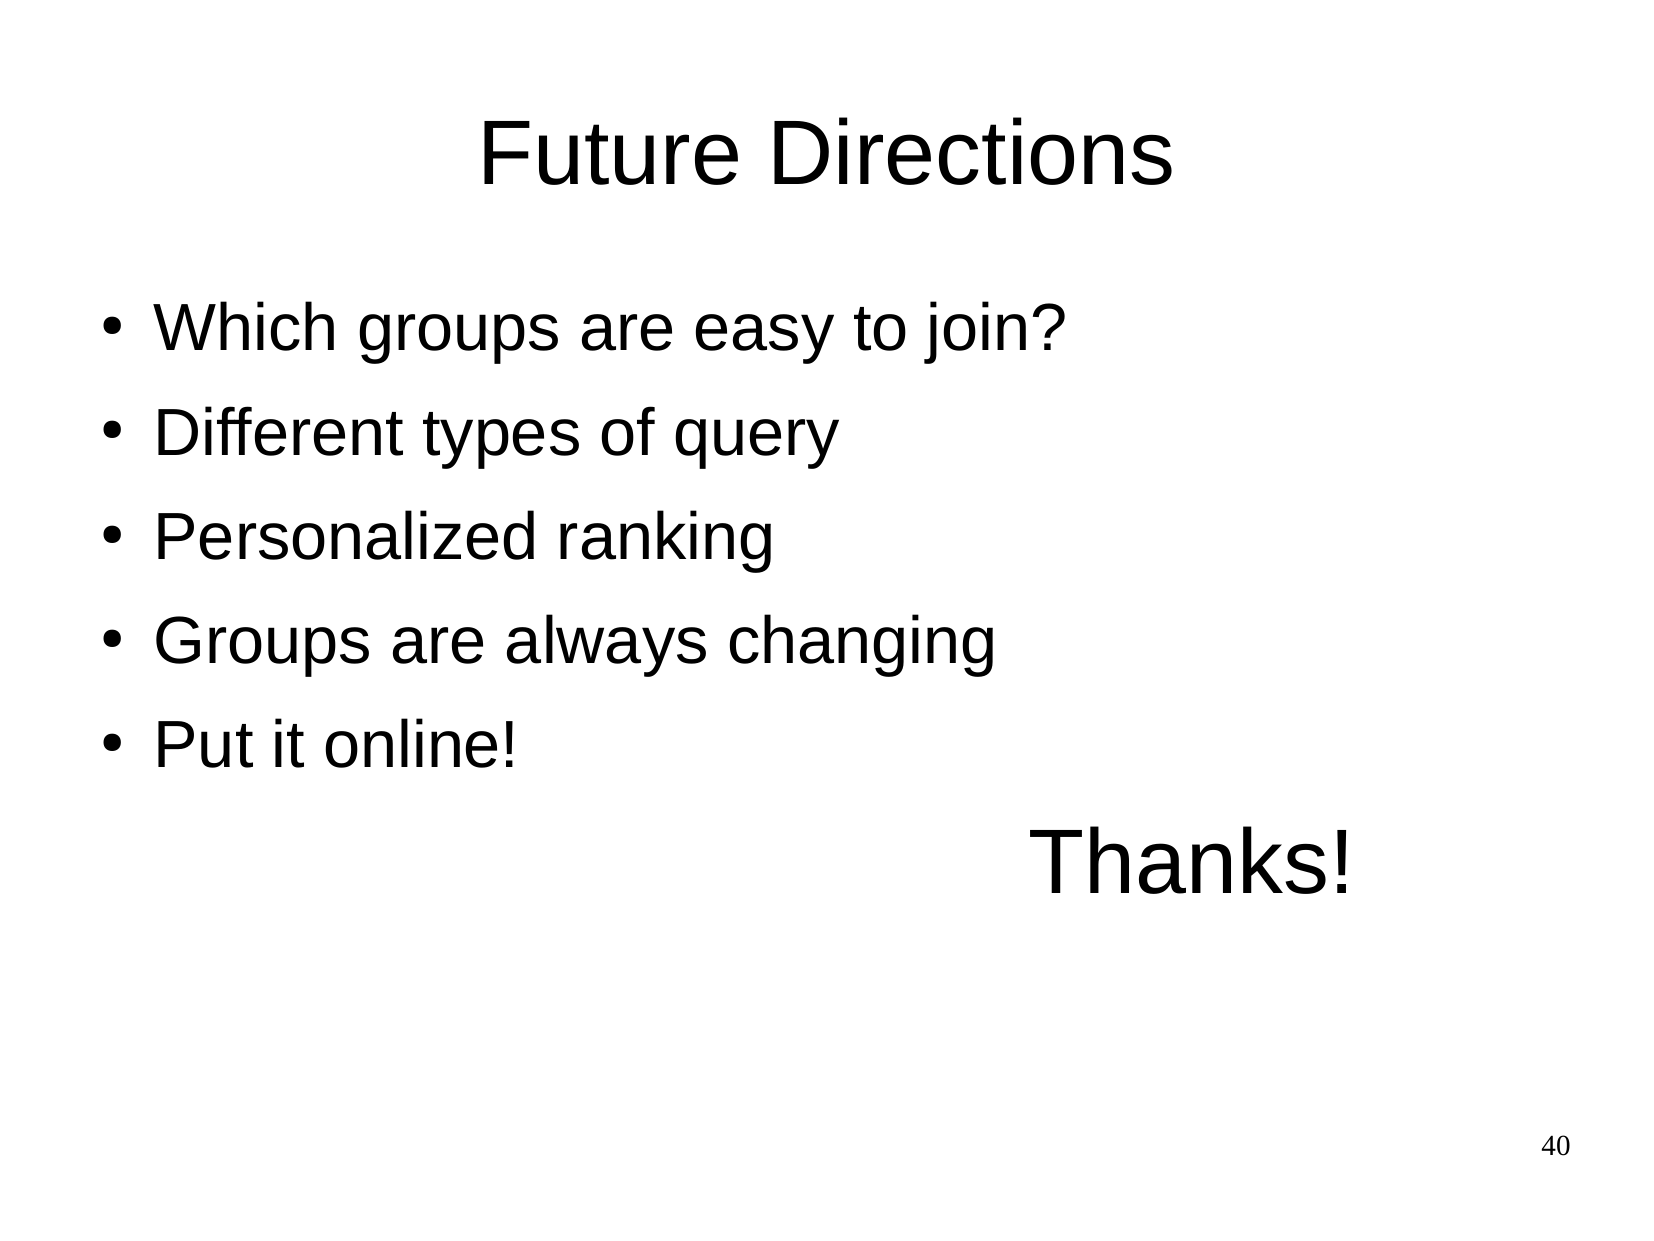

# Future Directions
Which groups are easy to join?
Different types of query
Personalized ranking
Groups are always changing
Put it online!
Thanks!
40